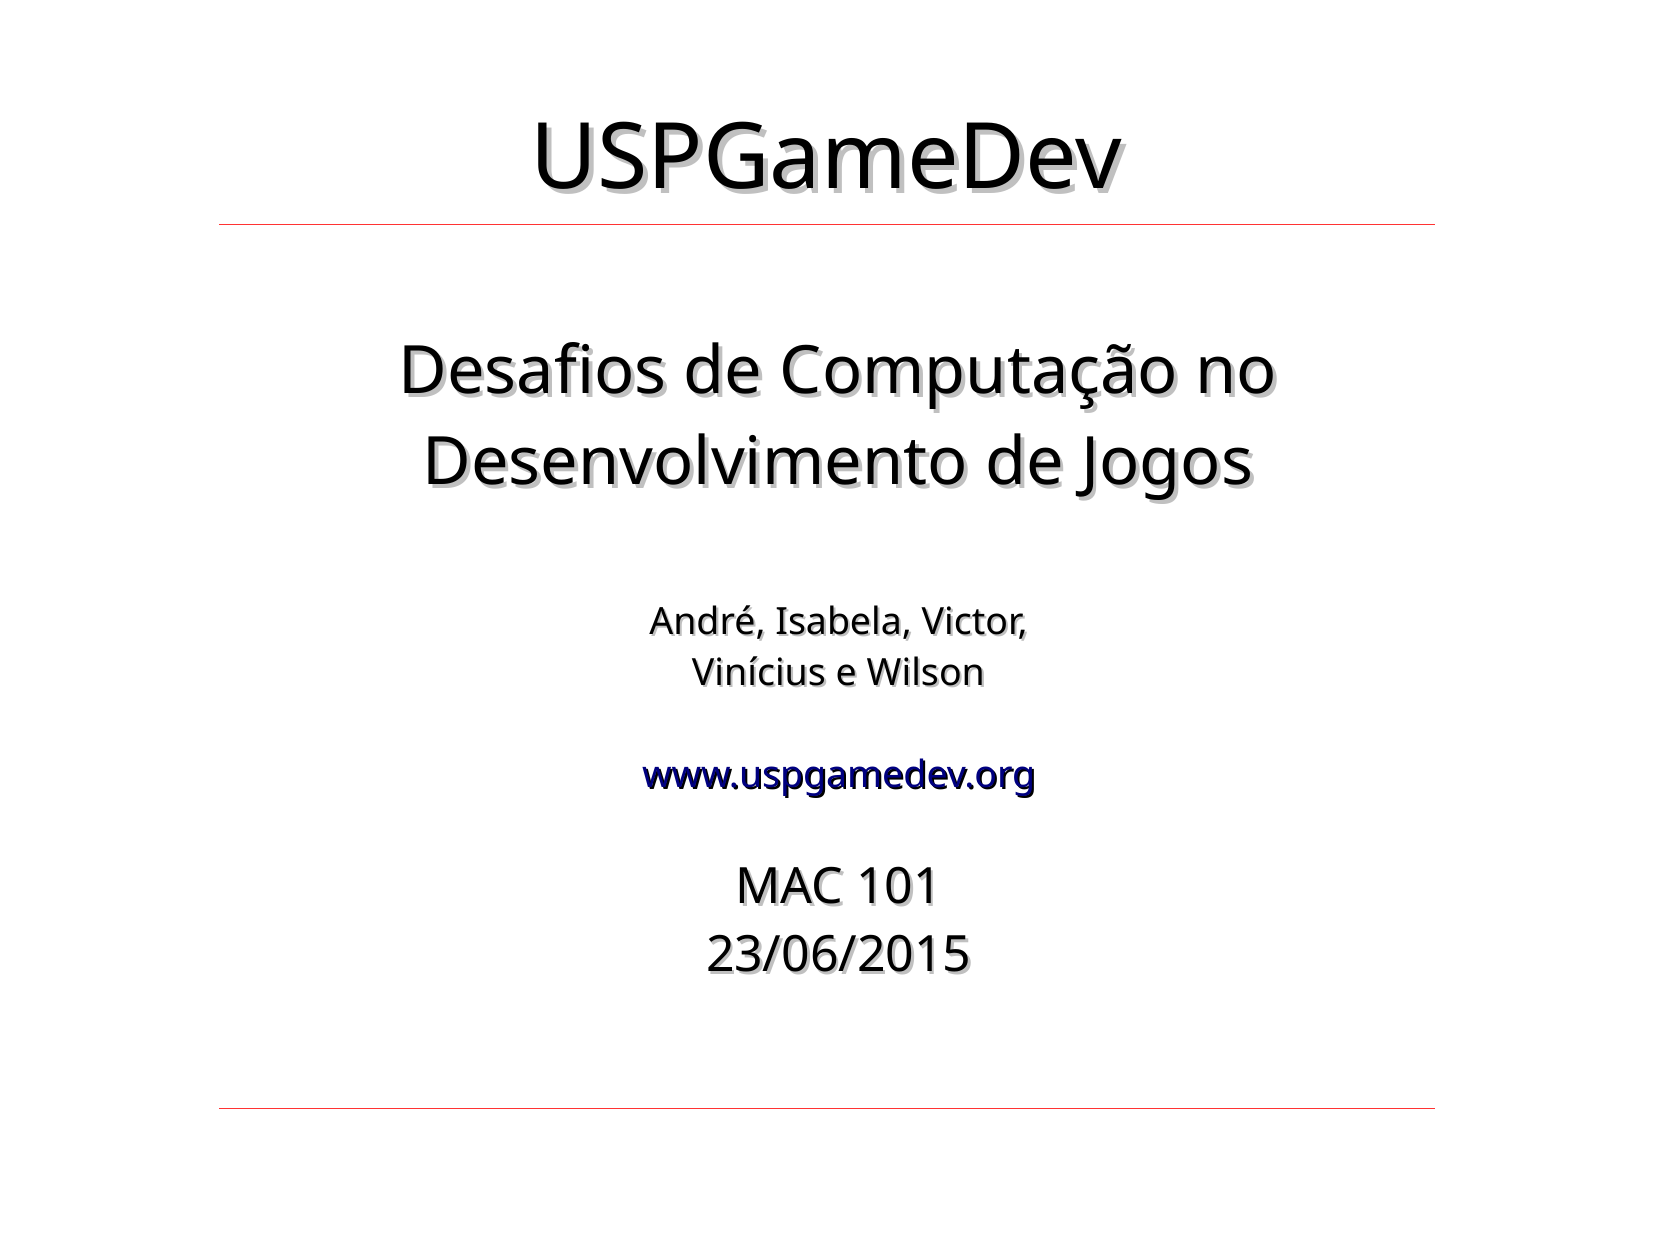

# USPGameDev
Desafios de Computação no
Desenvolvimento de Jogos
André, Isabela, Victor,
Vinícius e Wilson
www.uspgamedev.org
MAC 101
23/06/2015